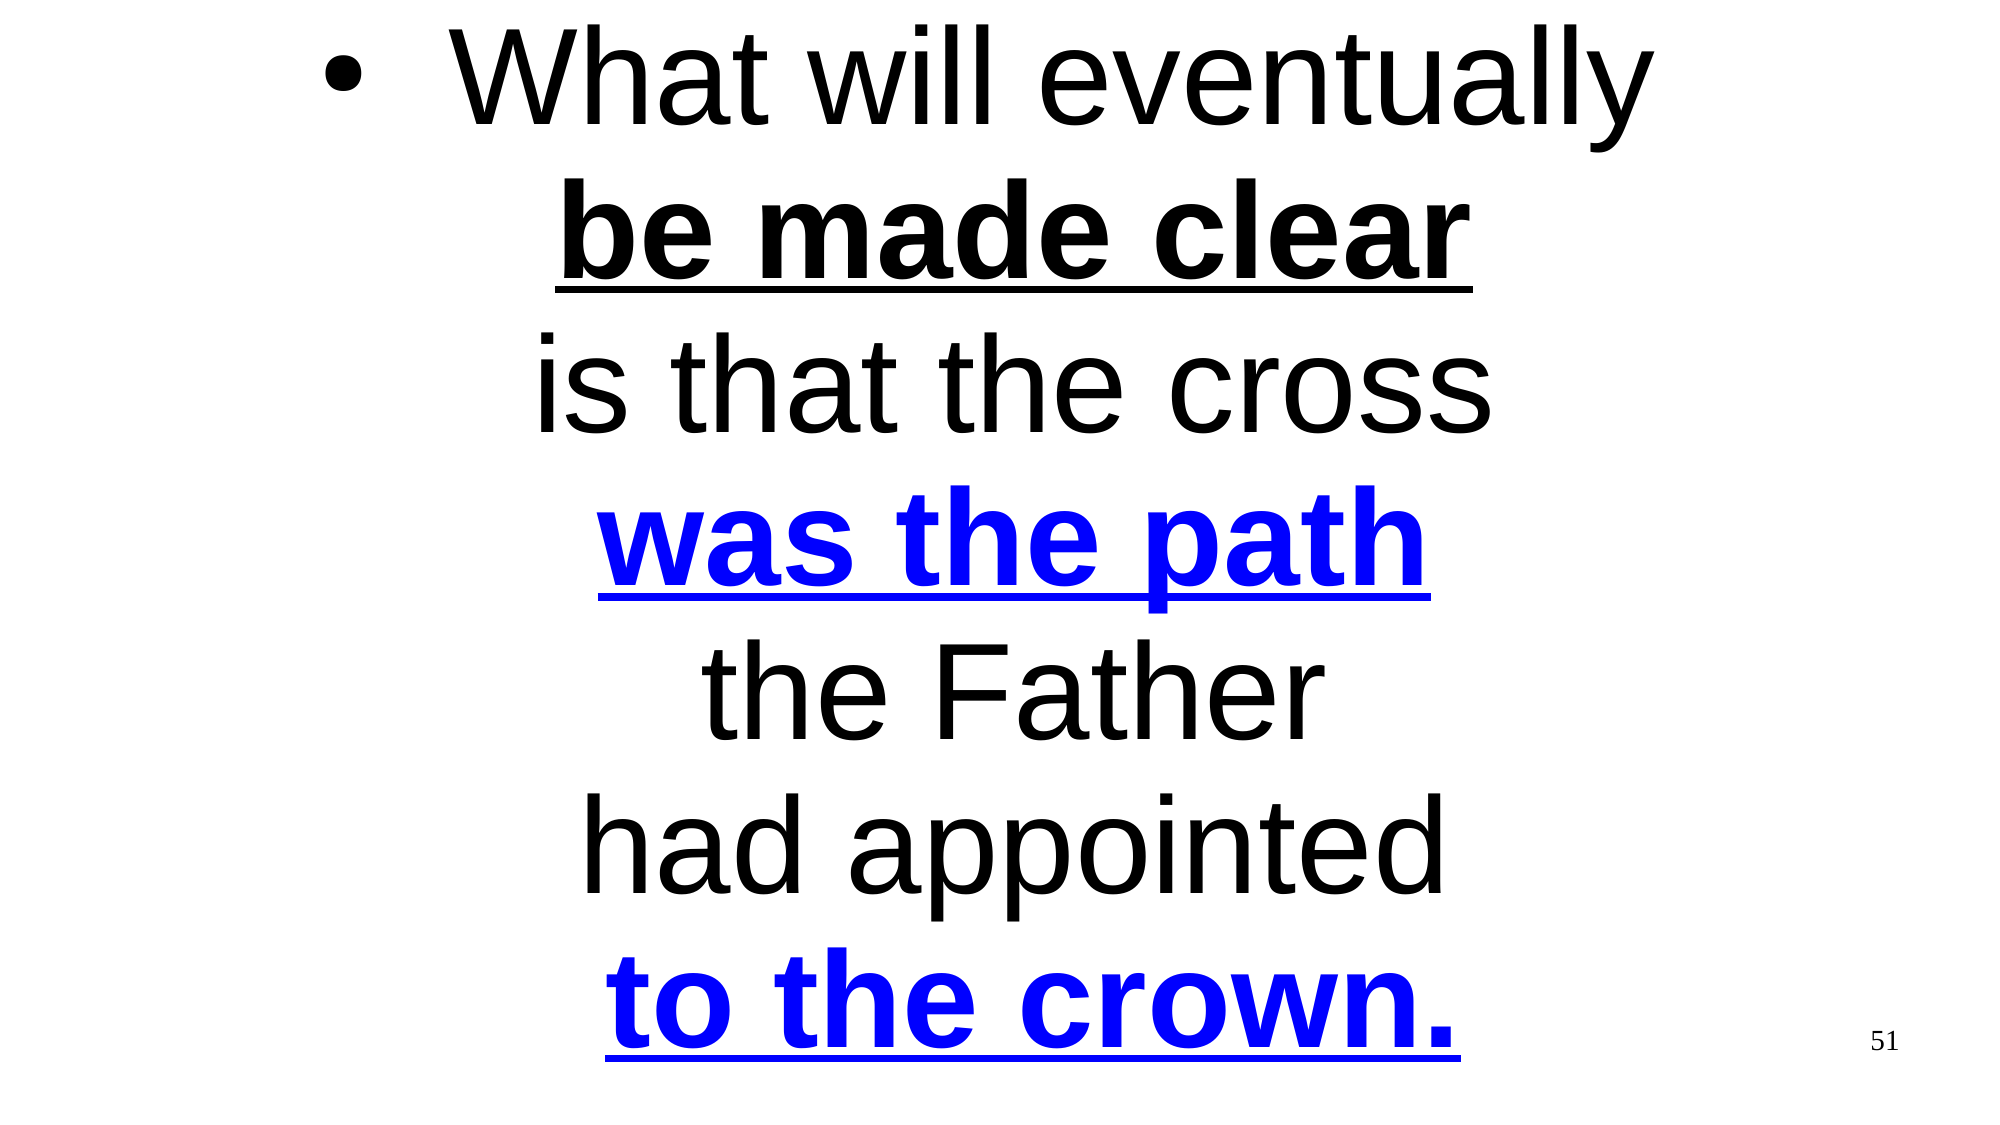

# What will eventually be made clear is that the cross was the path the Father had appointed to the crown.
51